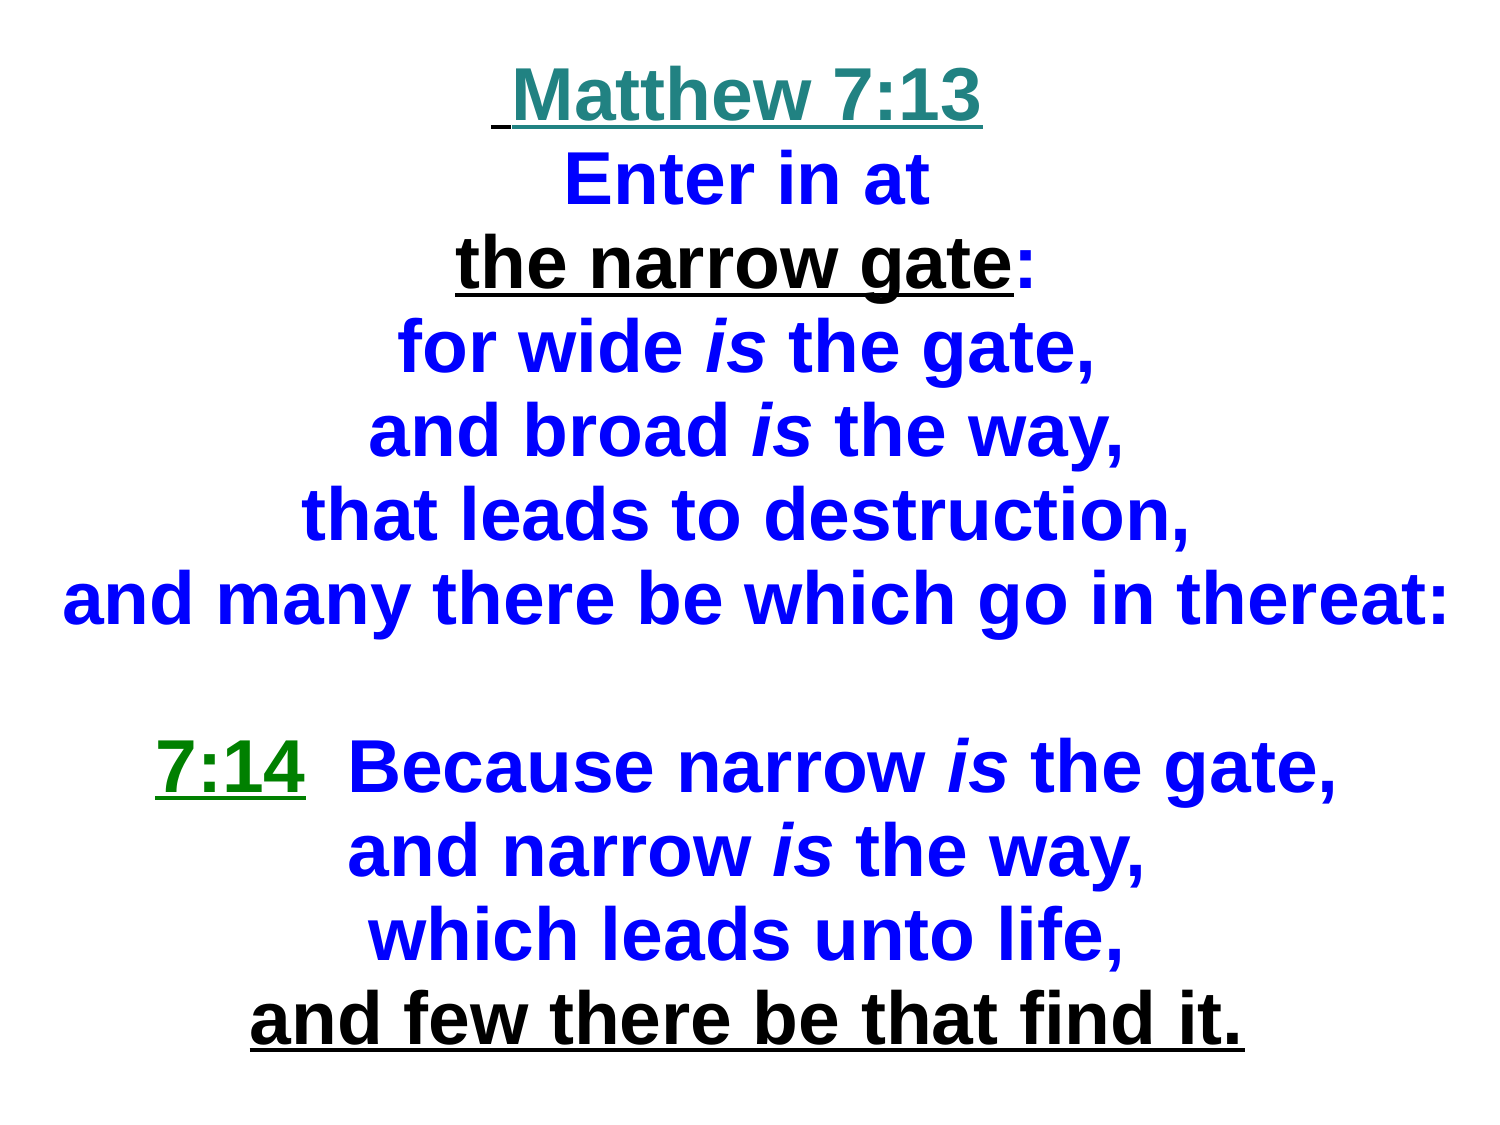

Matthew 7:13 
Enter in at
the narrow gate:
for wide is the gate,
and broad is the way,
that leads to destruction,
and many there be which go in thereat:
7:14  Because narrow is the gate,
and narrow is the way,
which leads unto life,
and few there be that find it.